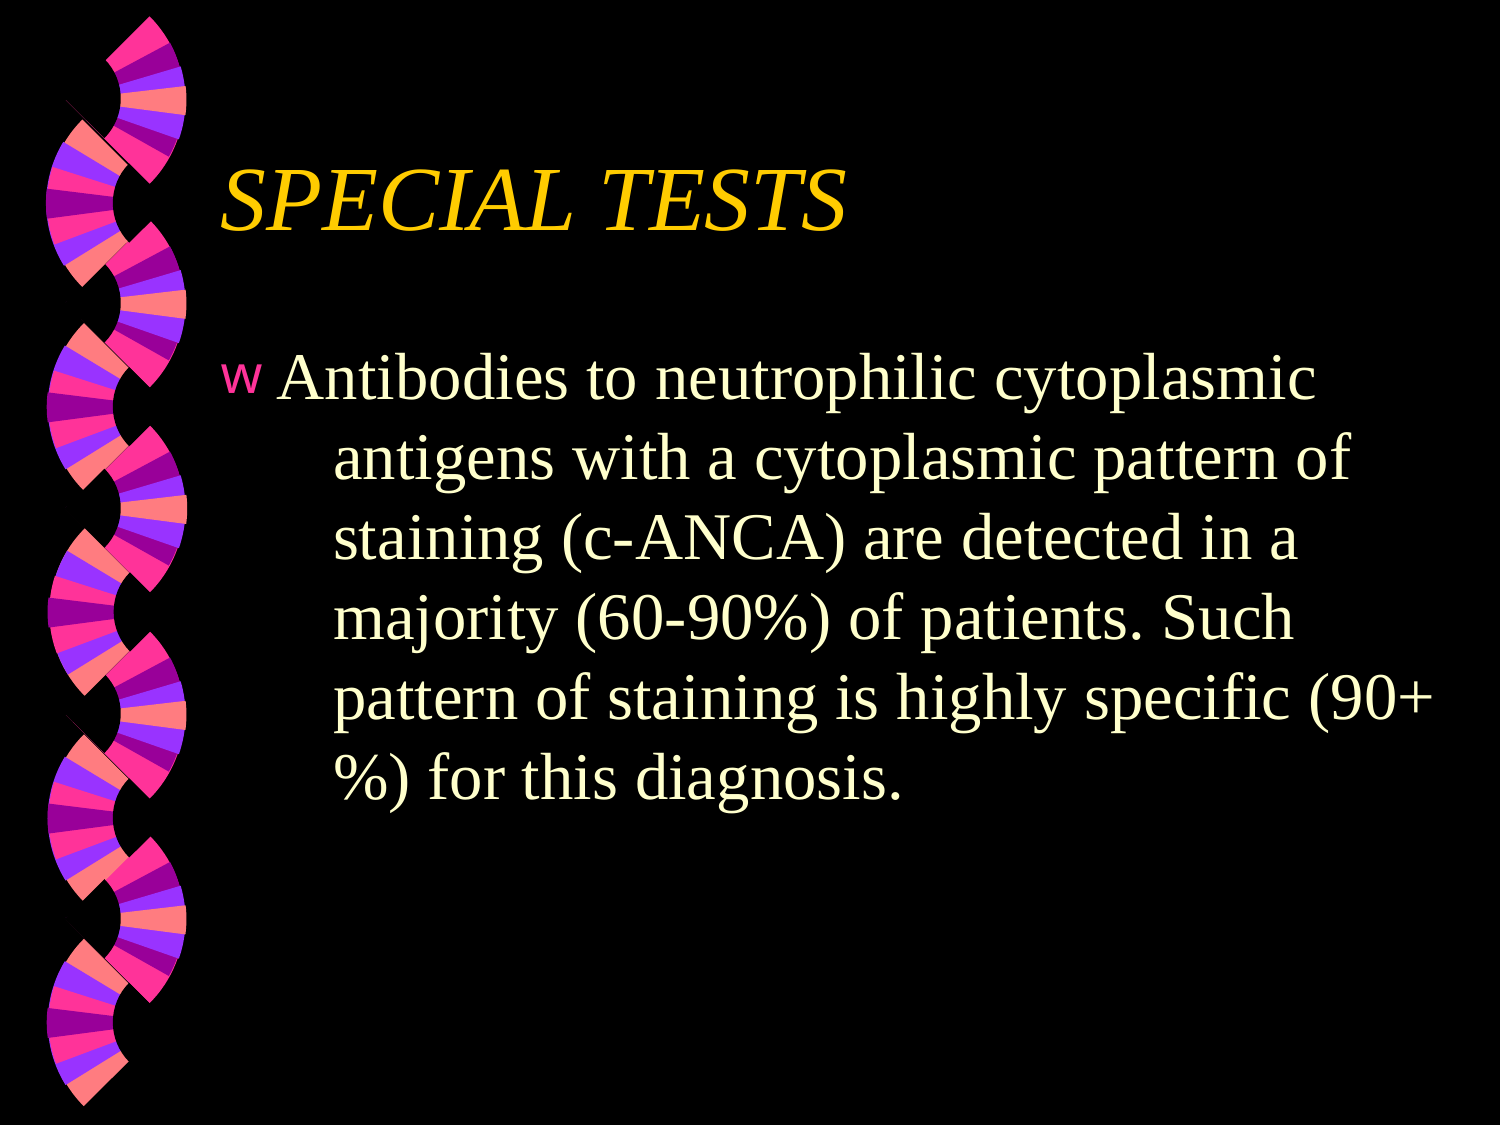

# SPECIAL TESTS
Antibodies to neutrophilic cytoplasmic antigens with a cytoplasmic pattern of staining (c-ANCA) are detected in a majority (60-90%) of patients. Such pattern of staining is highly specific (90+%) for this diagnosis.